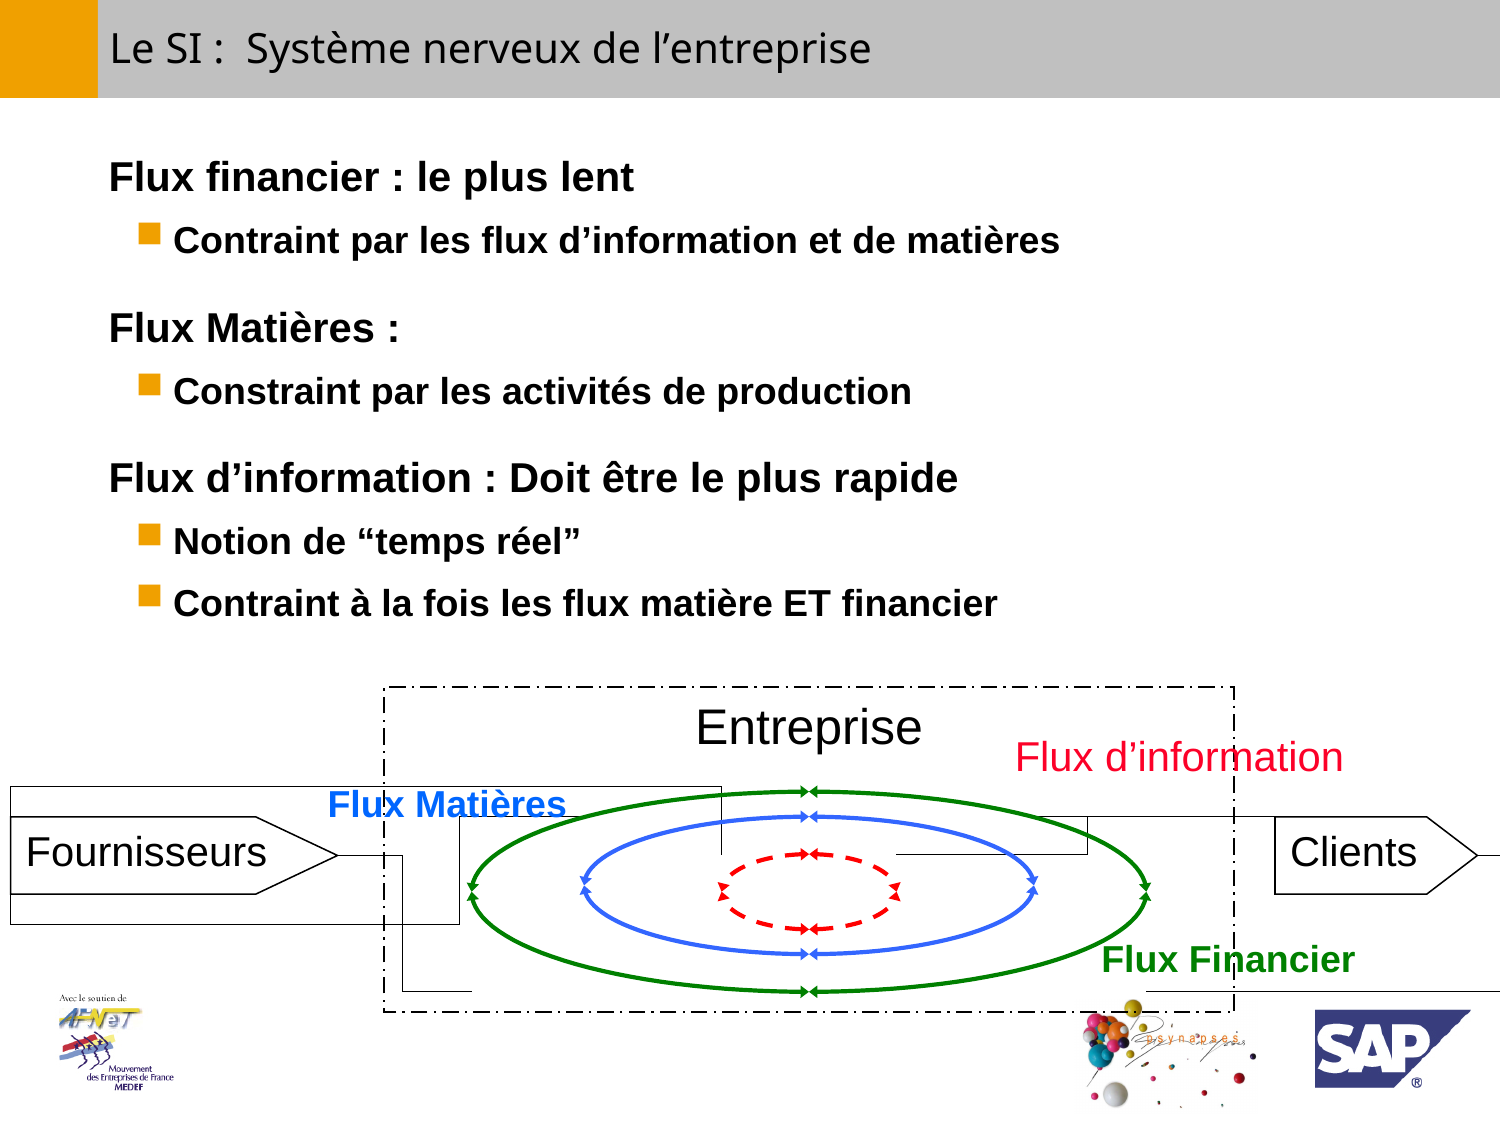

# Le SI : Système nerveux de l’entreprise
Flux financier : le plus lent
Contraint par les flux d’information et de matières
Flux Matières :
Constraint par les activités de production
Flux d’information : Doit être le plus rapide
Notion de “temps réel”
Contraint à la fois les flux matière ET financier
Entreprise
Flux d’information
Flux Matières
Fournisseurs
Clients
Flux Financier